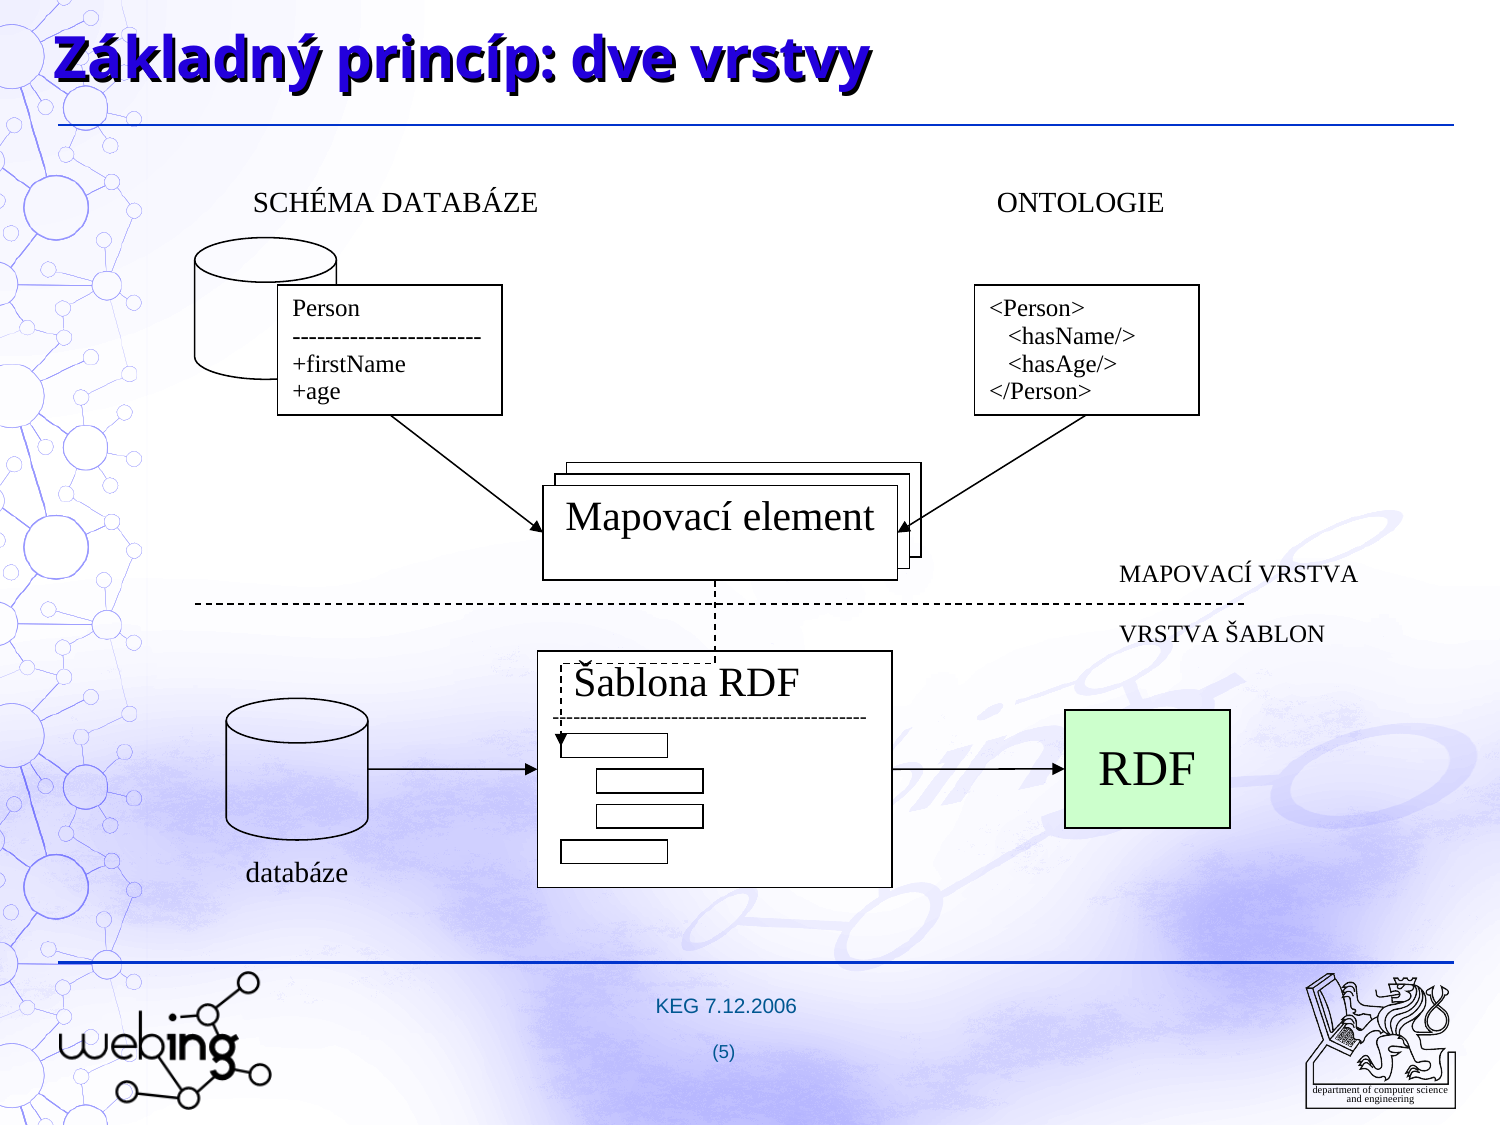

# Základný princíp: dve vrstvy
SCHÉMA DATABÁZE
Person
-----------------------
+firstName
+age
ONTOLOGIE
<Person>
 <hasName/>
 <hasAge/>
</Person>
Mapovací element
MAPOVACÍ VRSTVA
VRSTVA ŠABLON
 Šablona RDF
---------------------------------------------
RDF
databáze